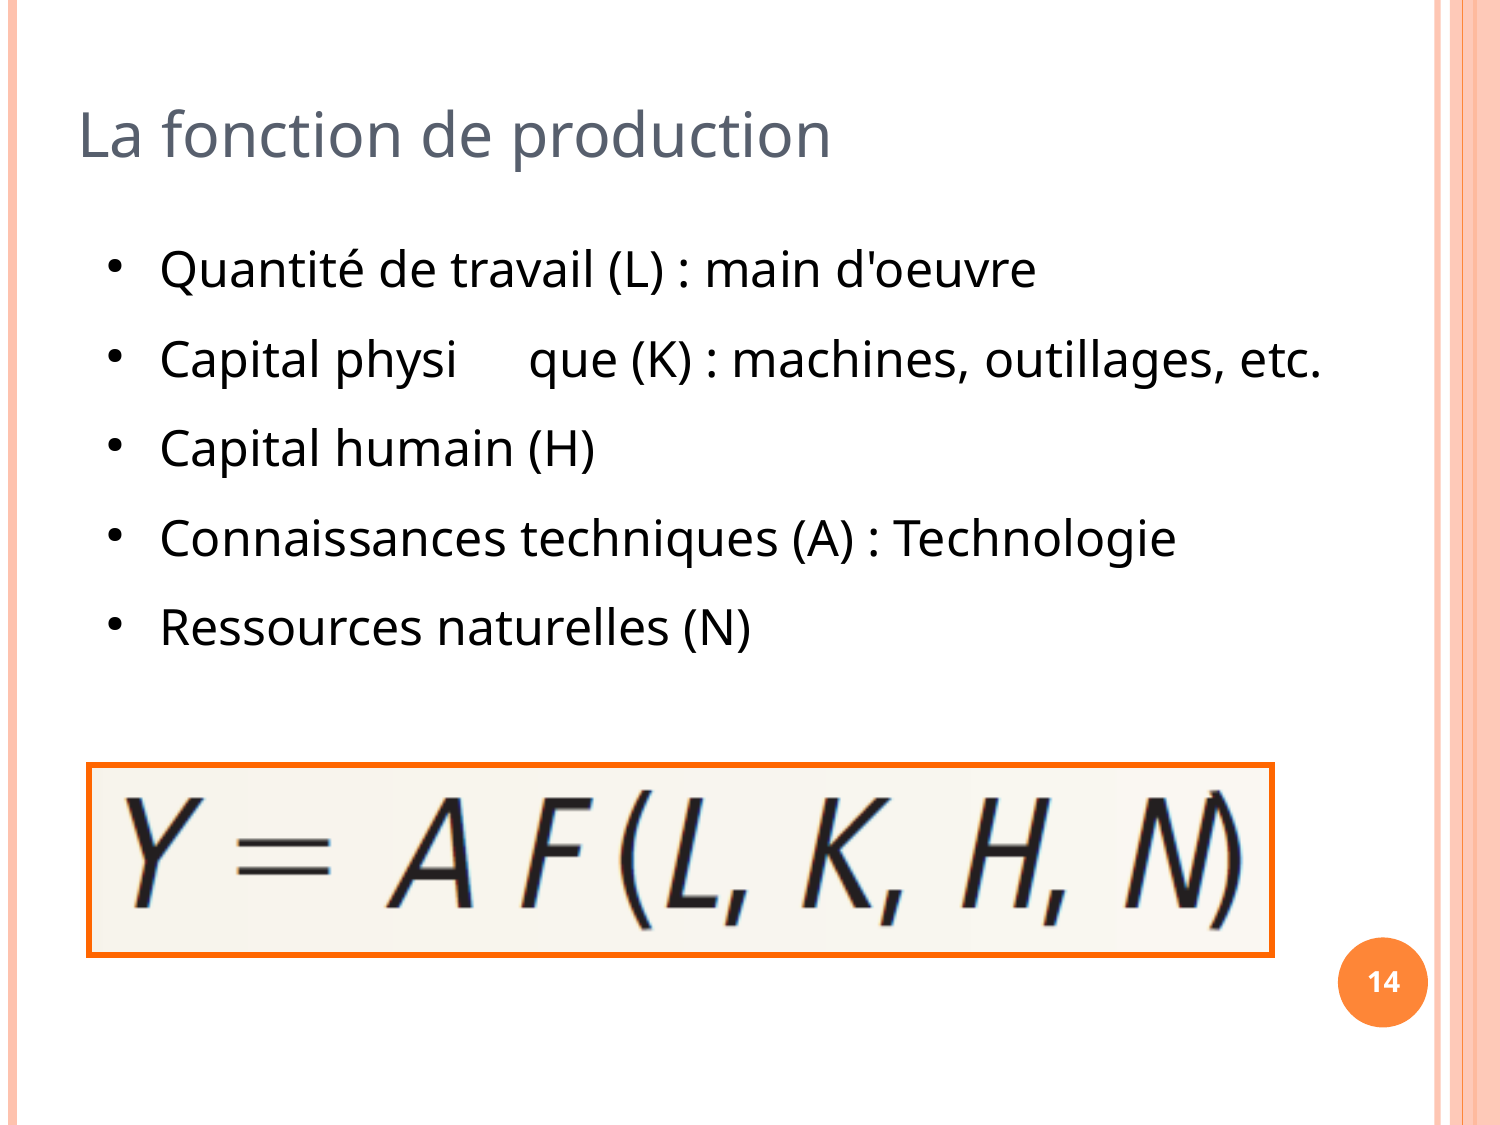

# La fonction de production
Quantité de travail (L) : main d'oeuvre
Capital physi	que (K) : machines, outillages, etc.
Capital humain (H)
Connaissances techniques (A) : Technologie
Ressources naturelles (N)